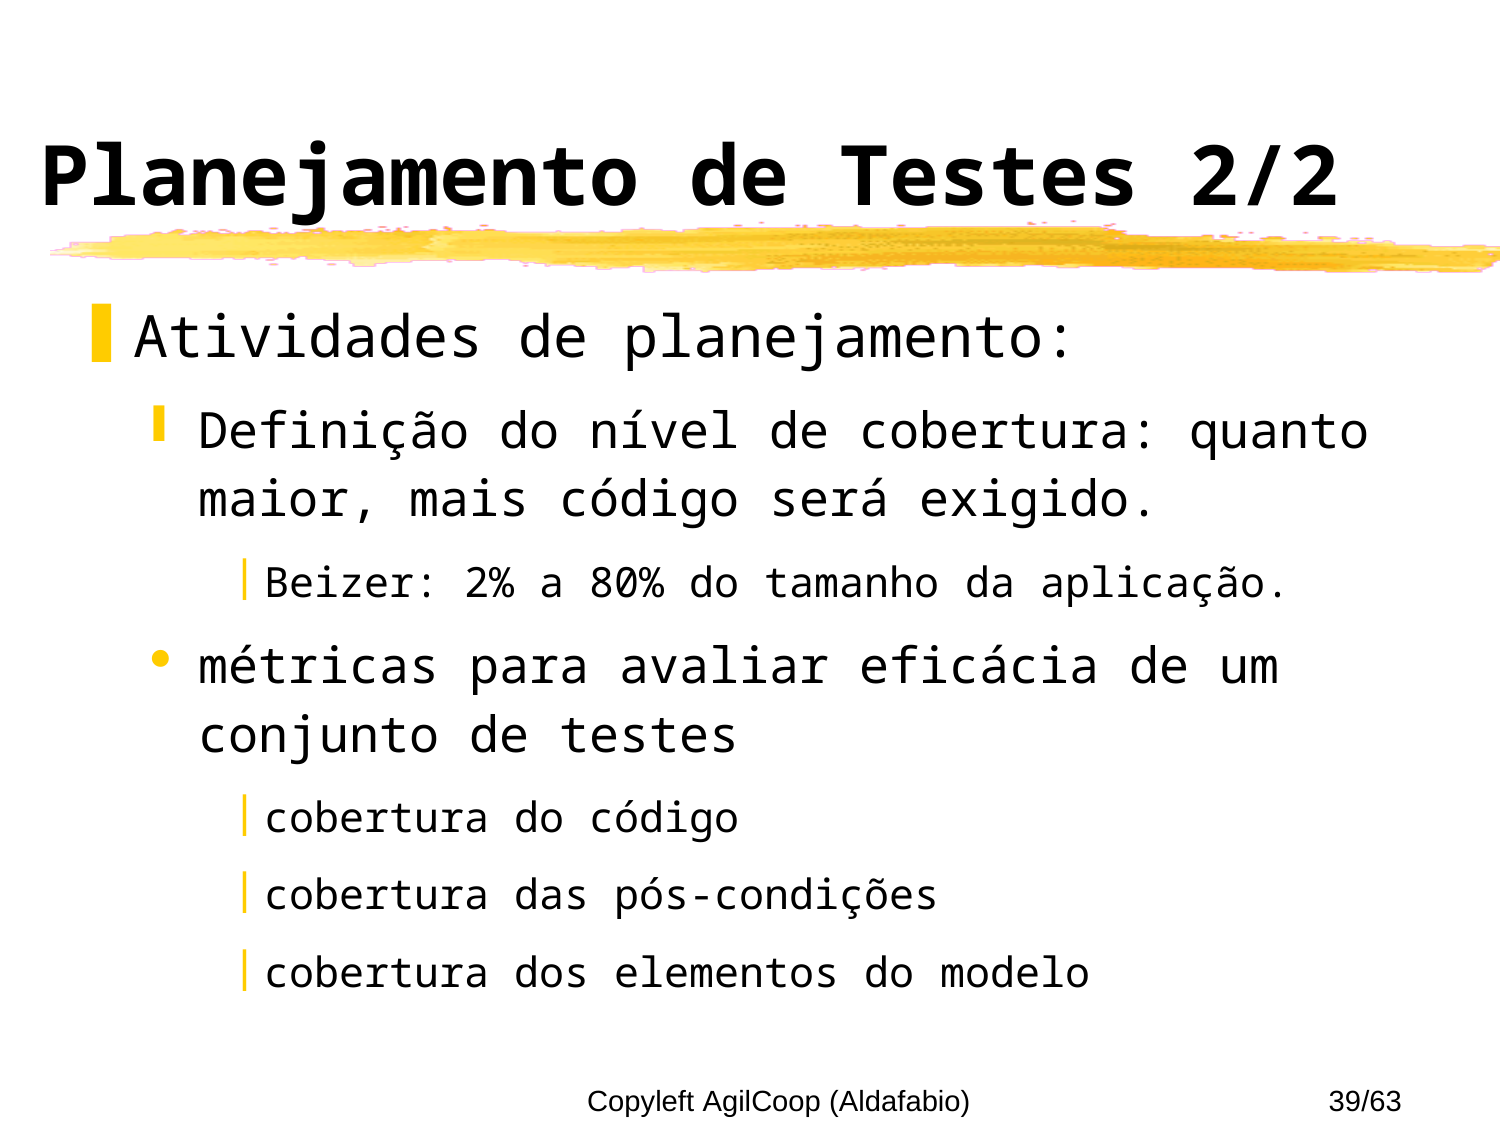

# Planejamento de Testes 2/2
Atividades de planejamento:
Definição do nível de cobertura: quanto maior, mais código será exigido.
Beizer: 2% a 80% do tamanho da aplicação.
métricas para avaliar eficácia de um conjunto de testes
cobertura do código
cobertura das pós-condições
cobertura dos elementos do modelo
39